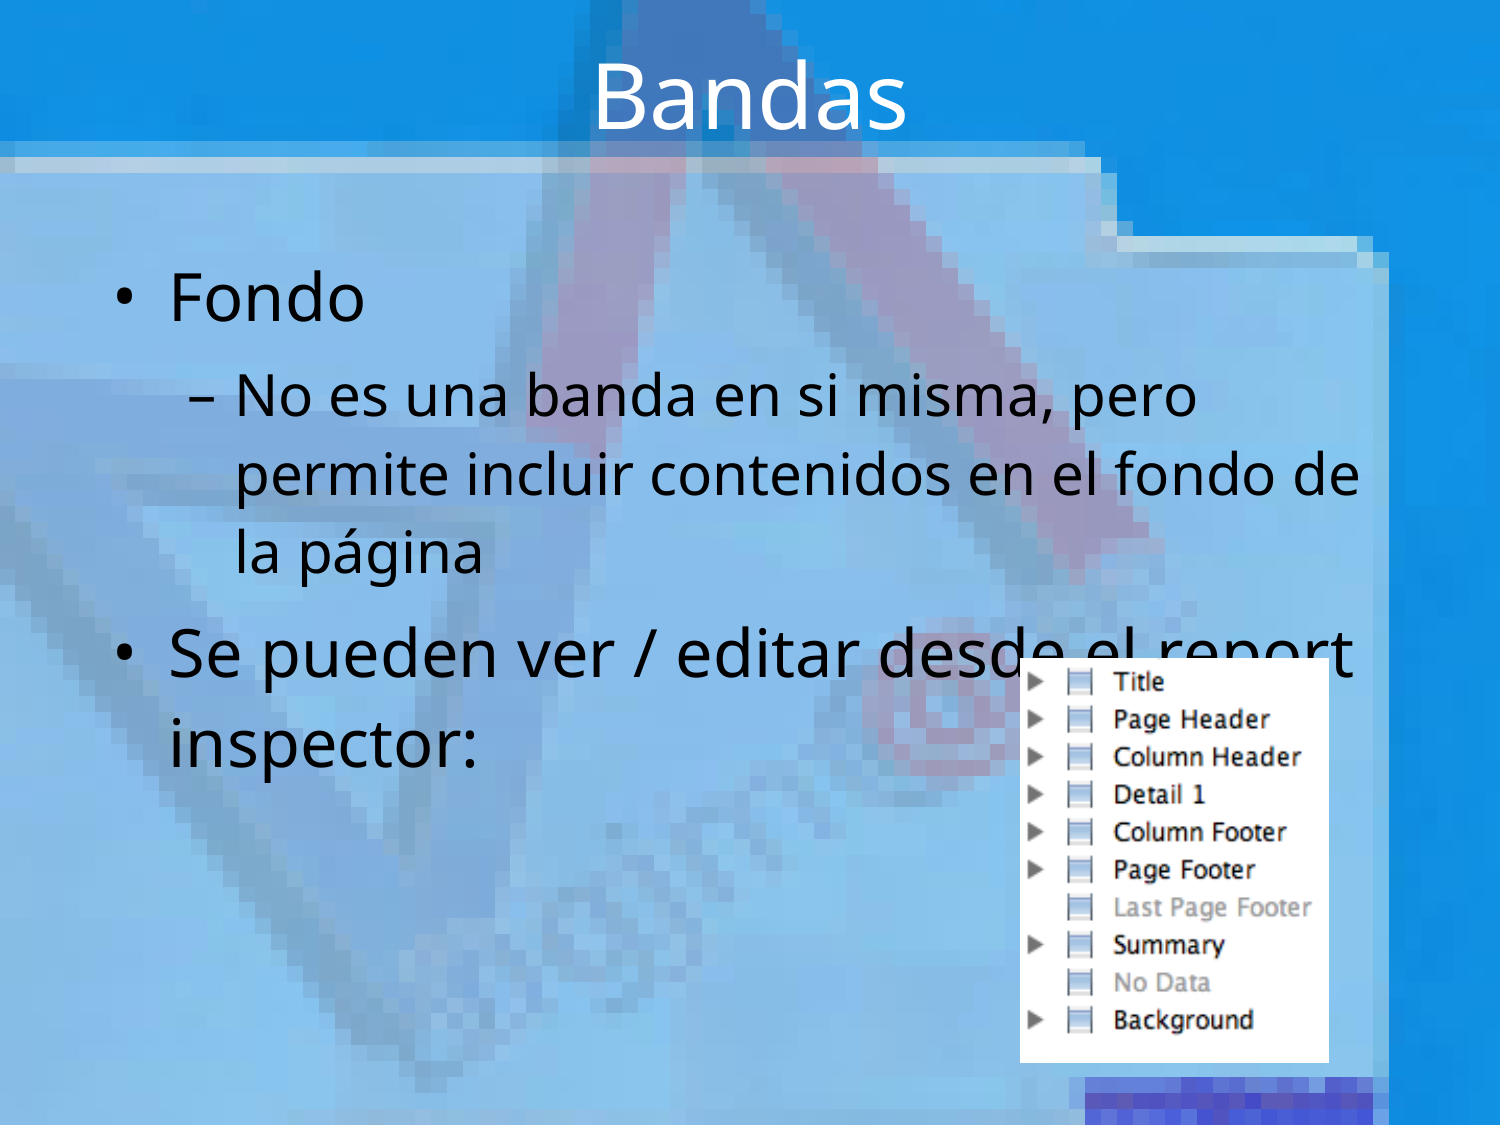

# Bandas
Fondo
No es una banda en si misma, pero permite incluir contenidos en el fondo de la página
Se pueden ver / editar desde el report inspector: